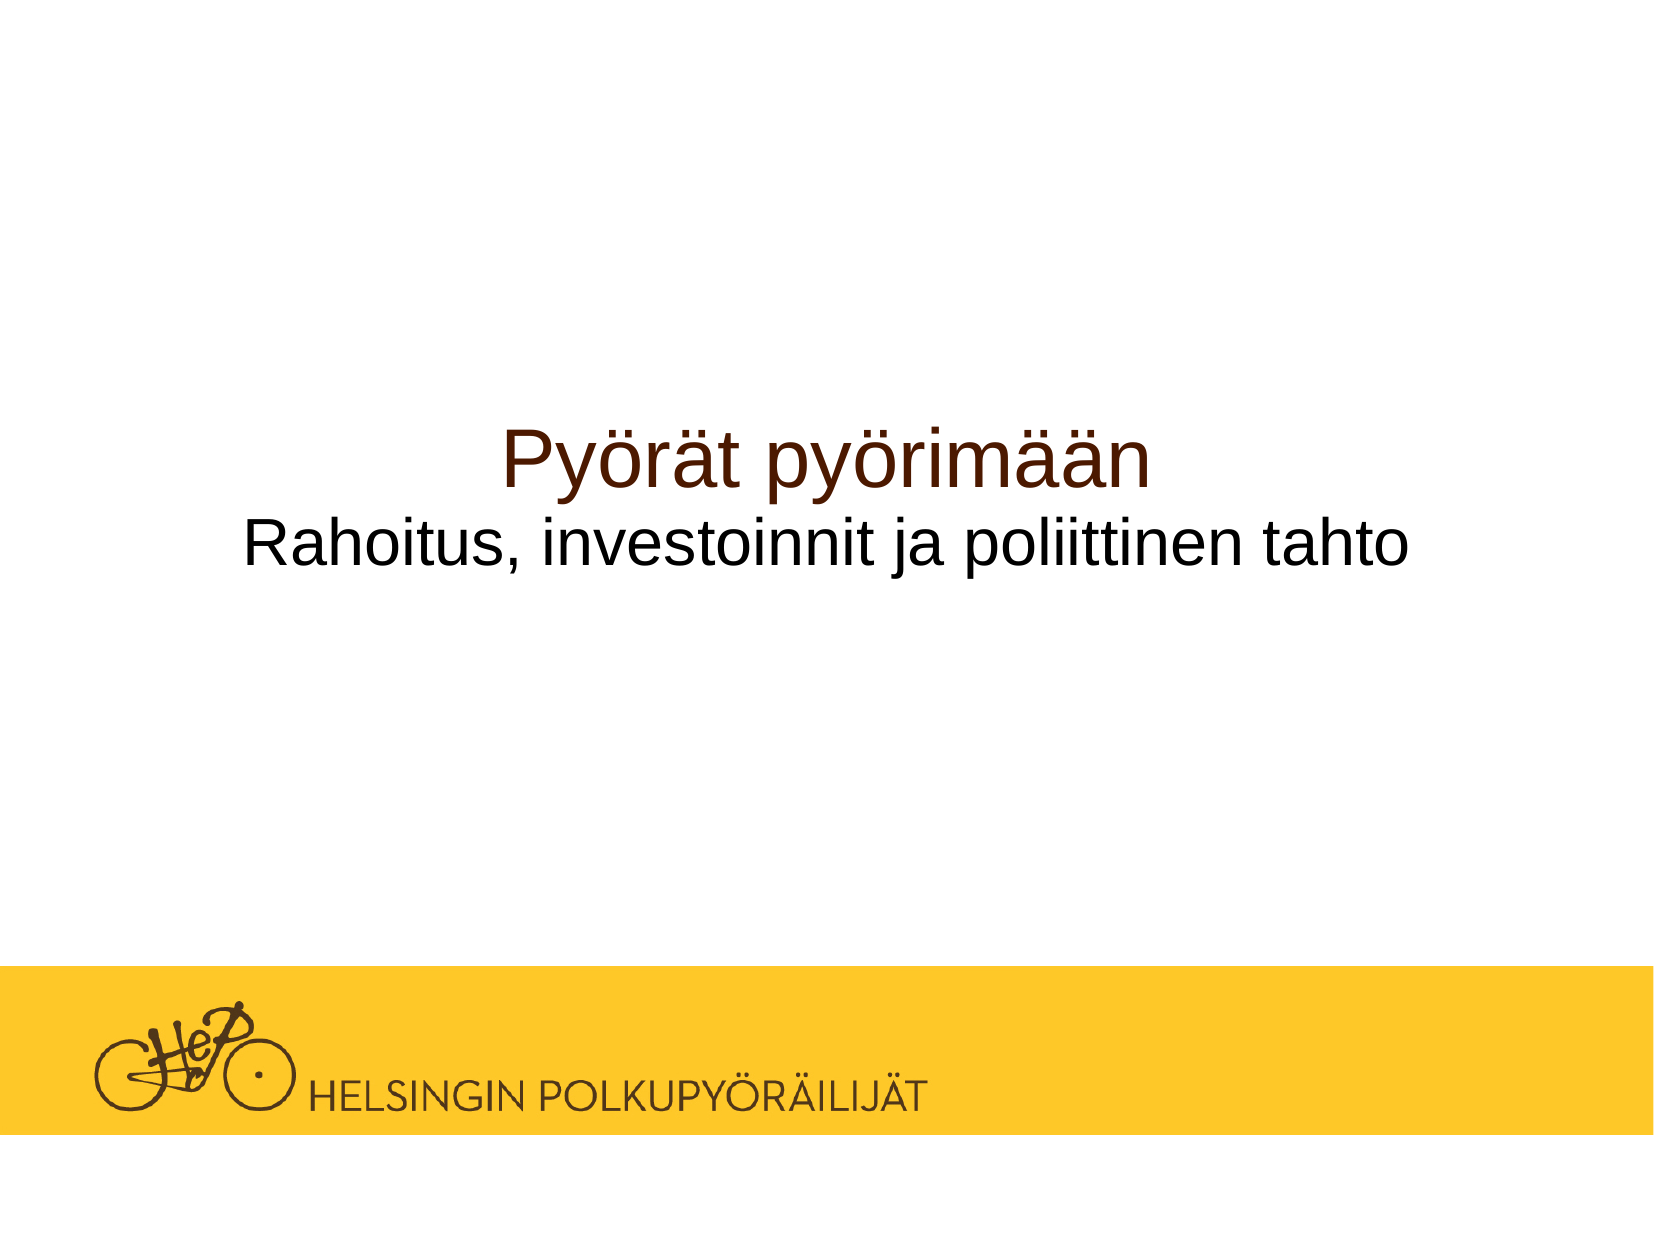

# Pyörät pyörimään
Rahoitus, investoinnit ja poliittinen tahto